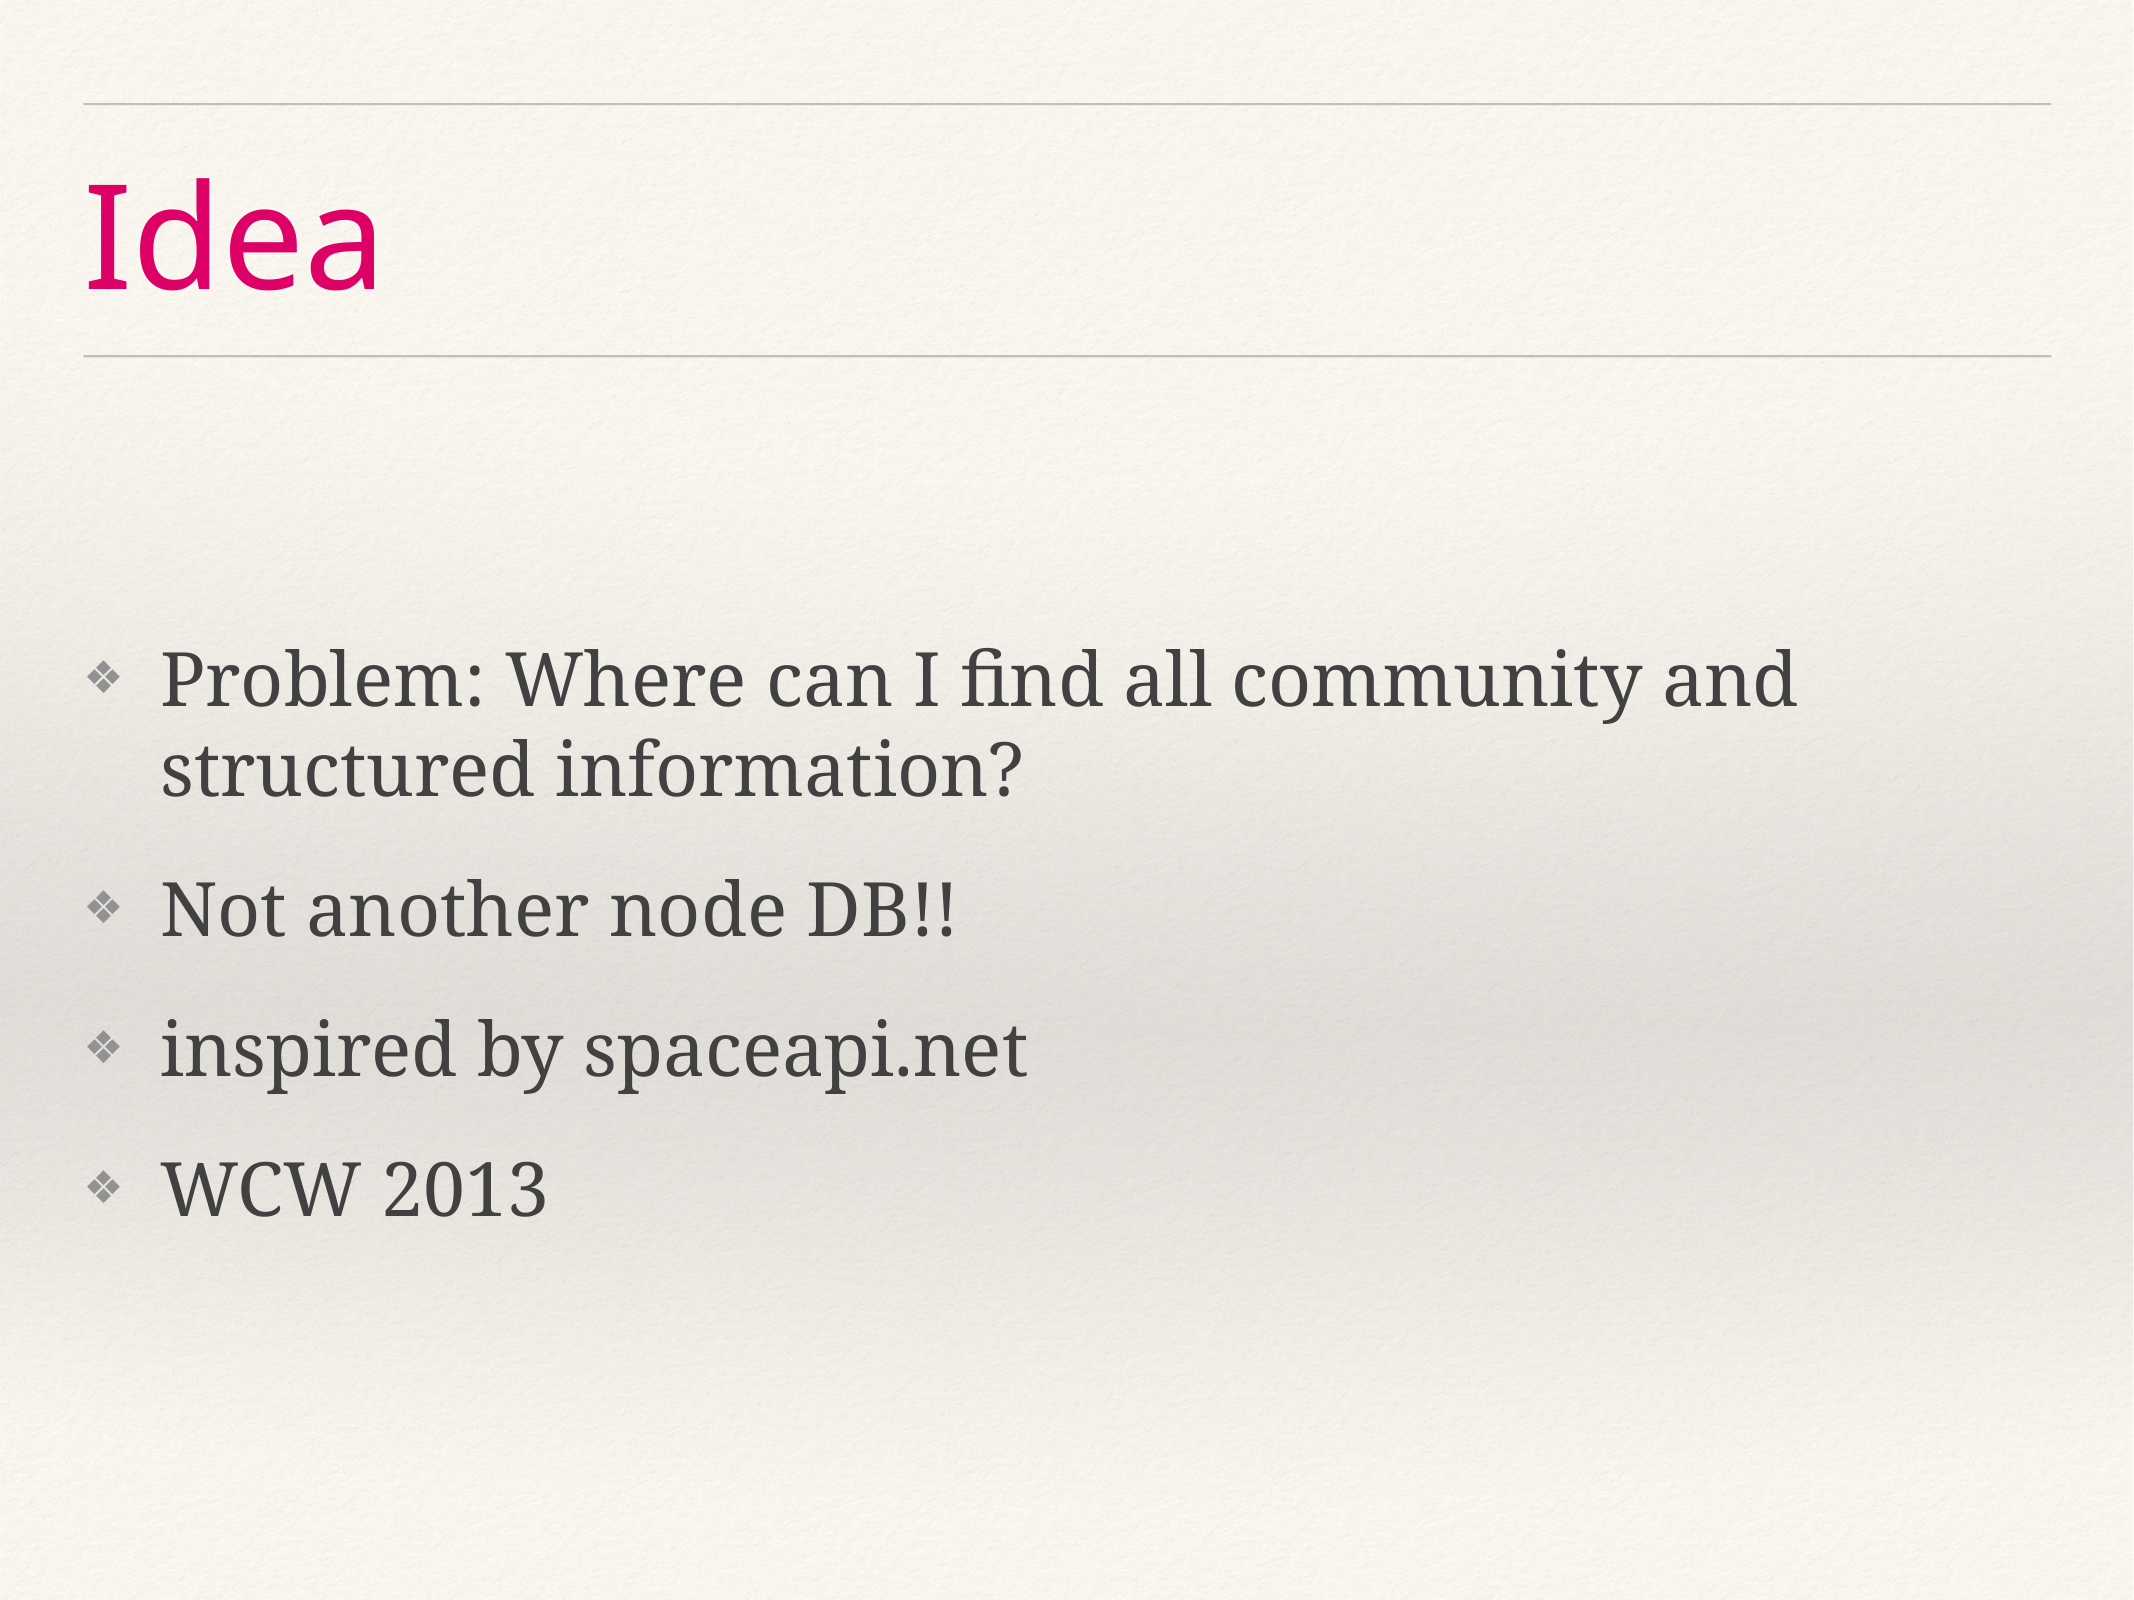

# Idea
Problem: Where can I find all community and structured information?
Not another node DB!!
inspired by spaceapi.net
WCW 2013